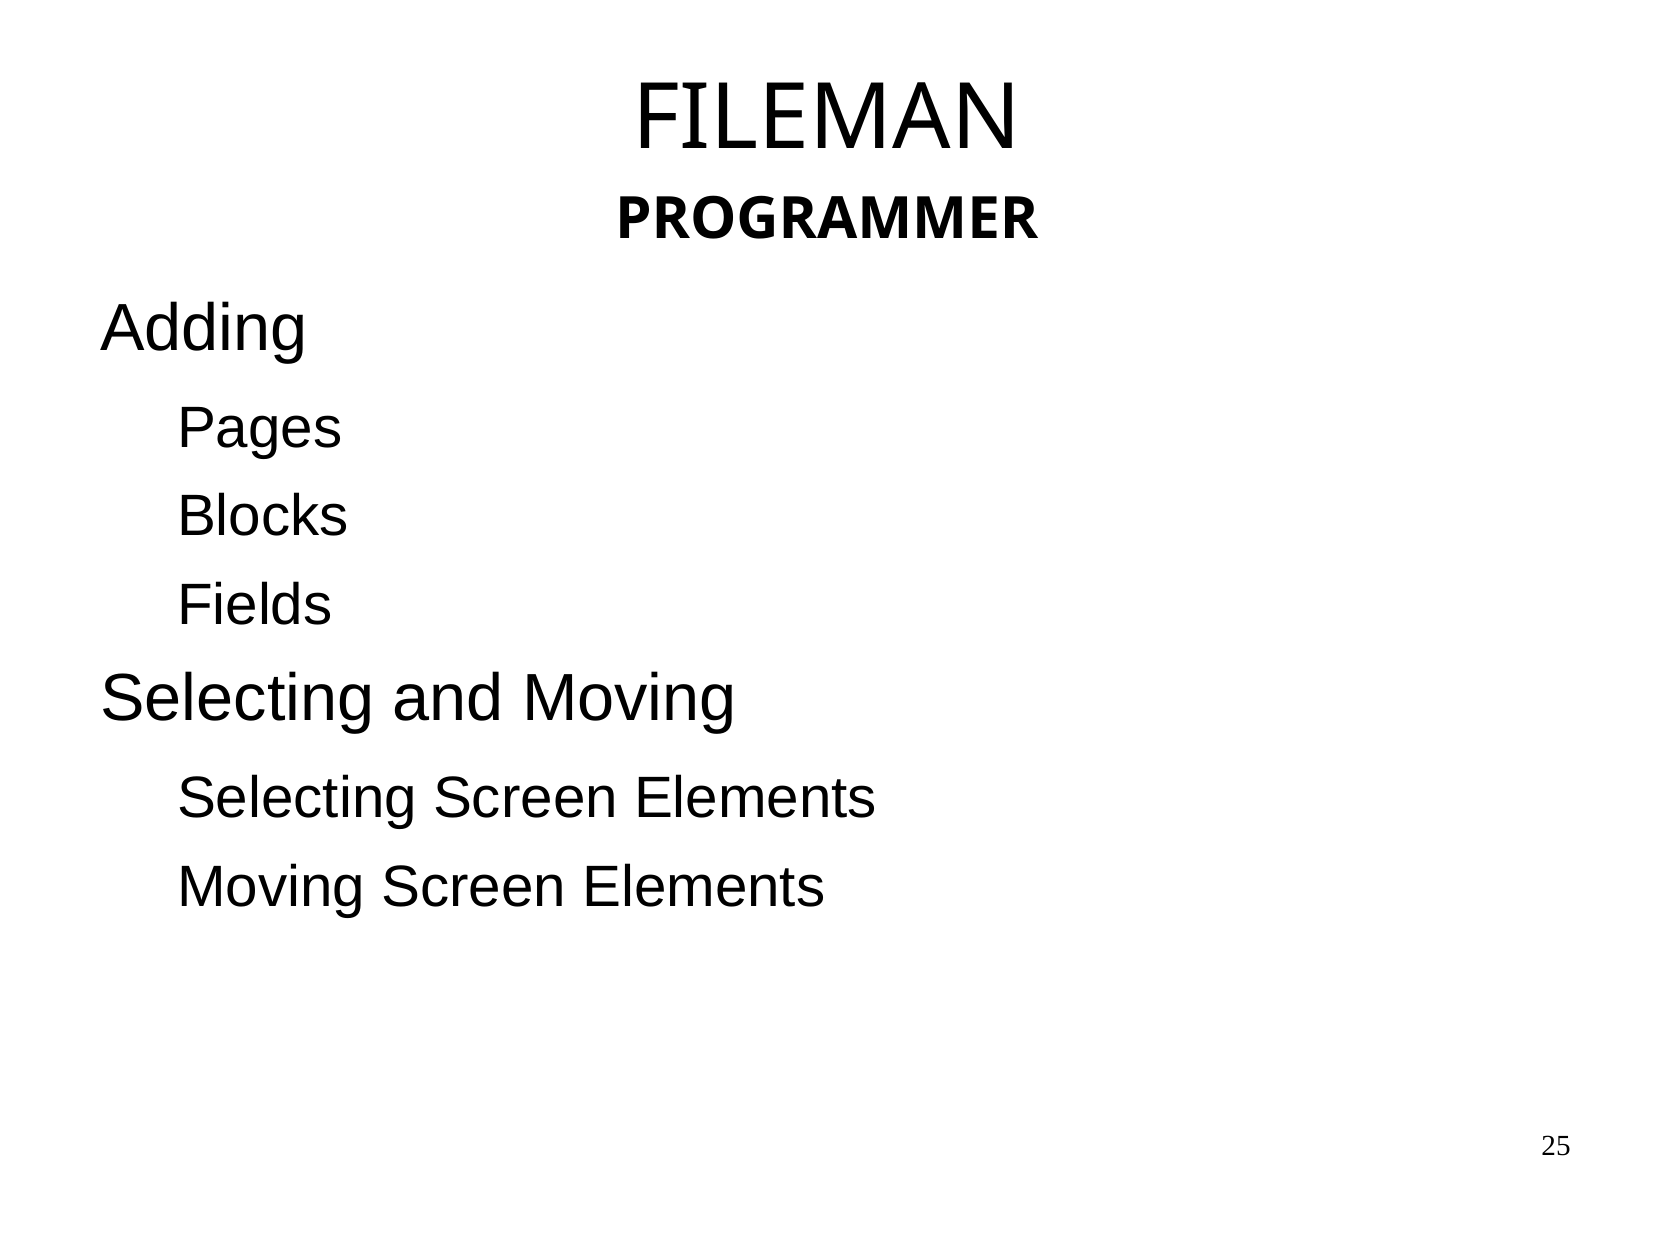

# FILEMAN PROGRAMMER
Adding
Pages
Blocks
Fields
Selecting and Moving
Selecting Screen Elements
Moving Screen Elements
25